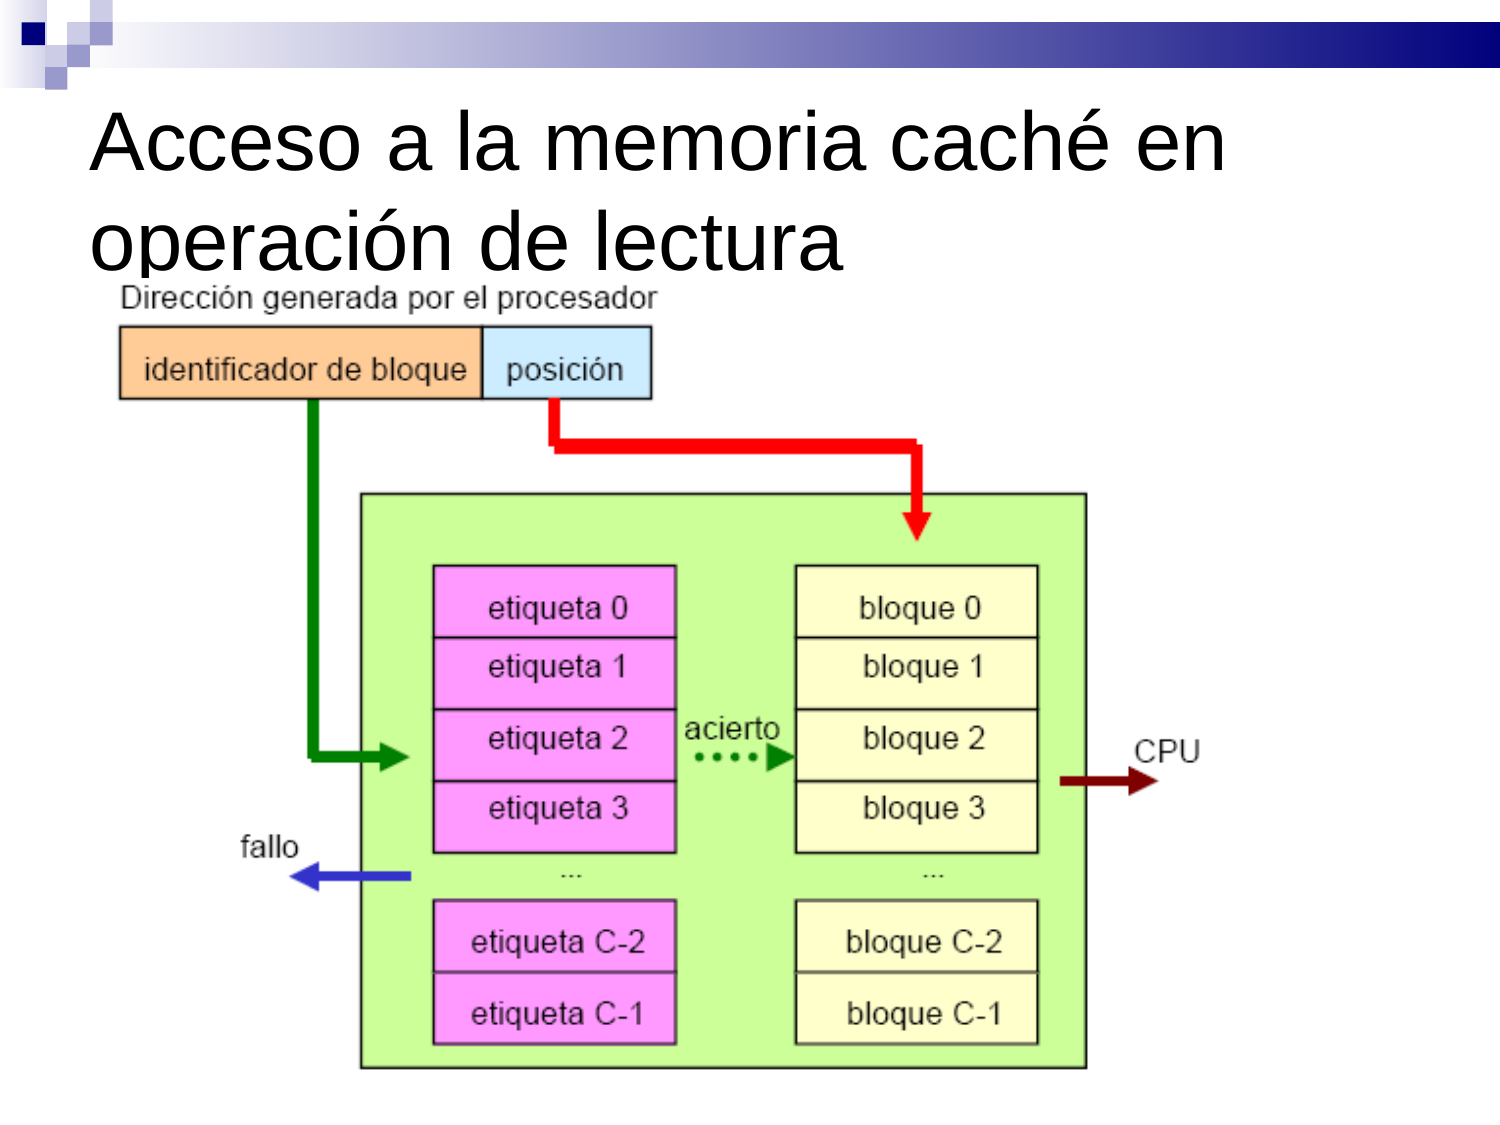

# Acceso a la memoria caché en operación de lectura